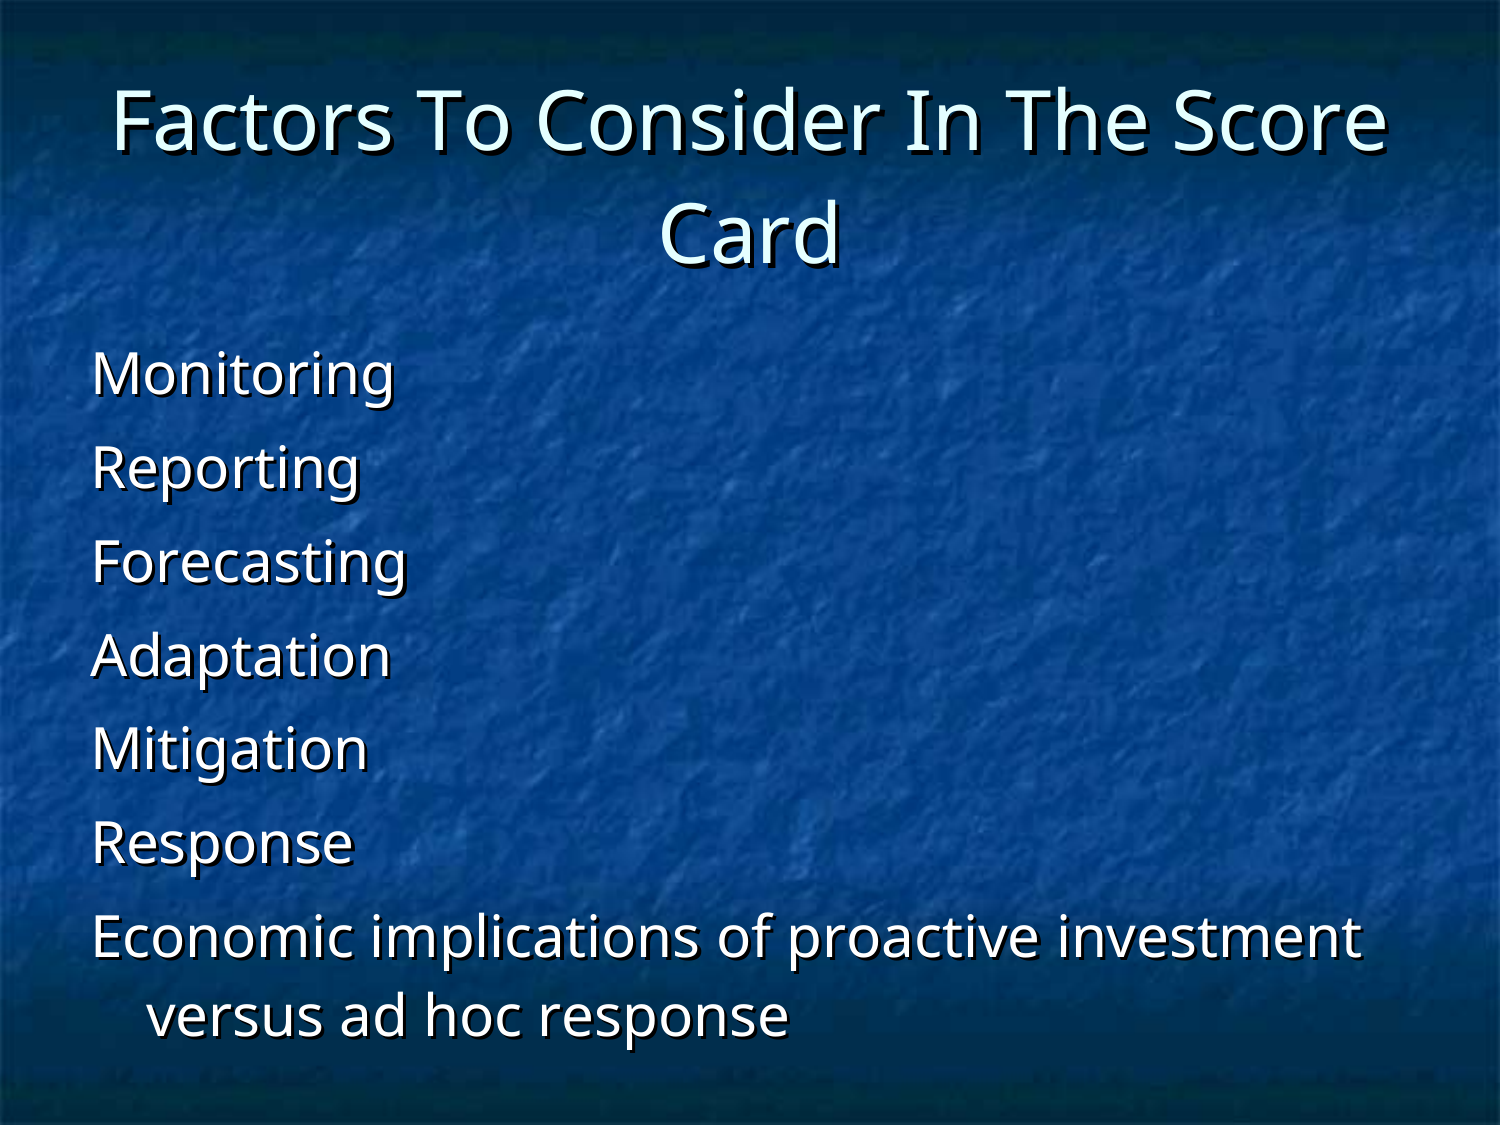

Factors To Consider In The Score Card
Monitoring
Reporting
Forecasting
Adaptation
Mitigation
Response
Economic implications of proactive investment versus ad hoc response